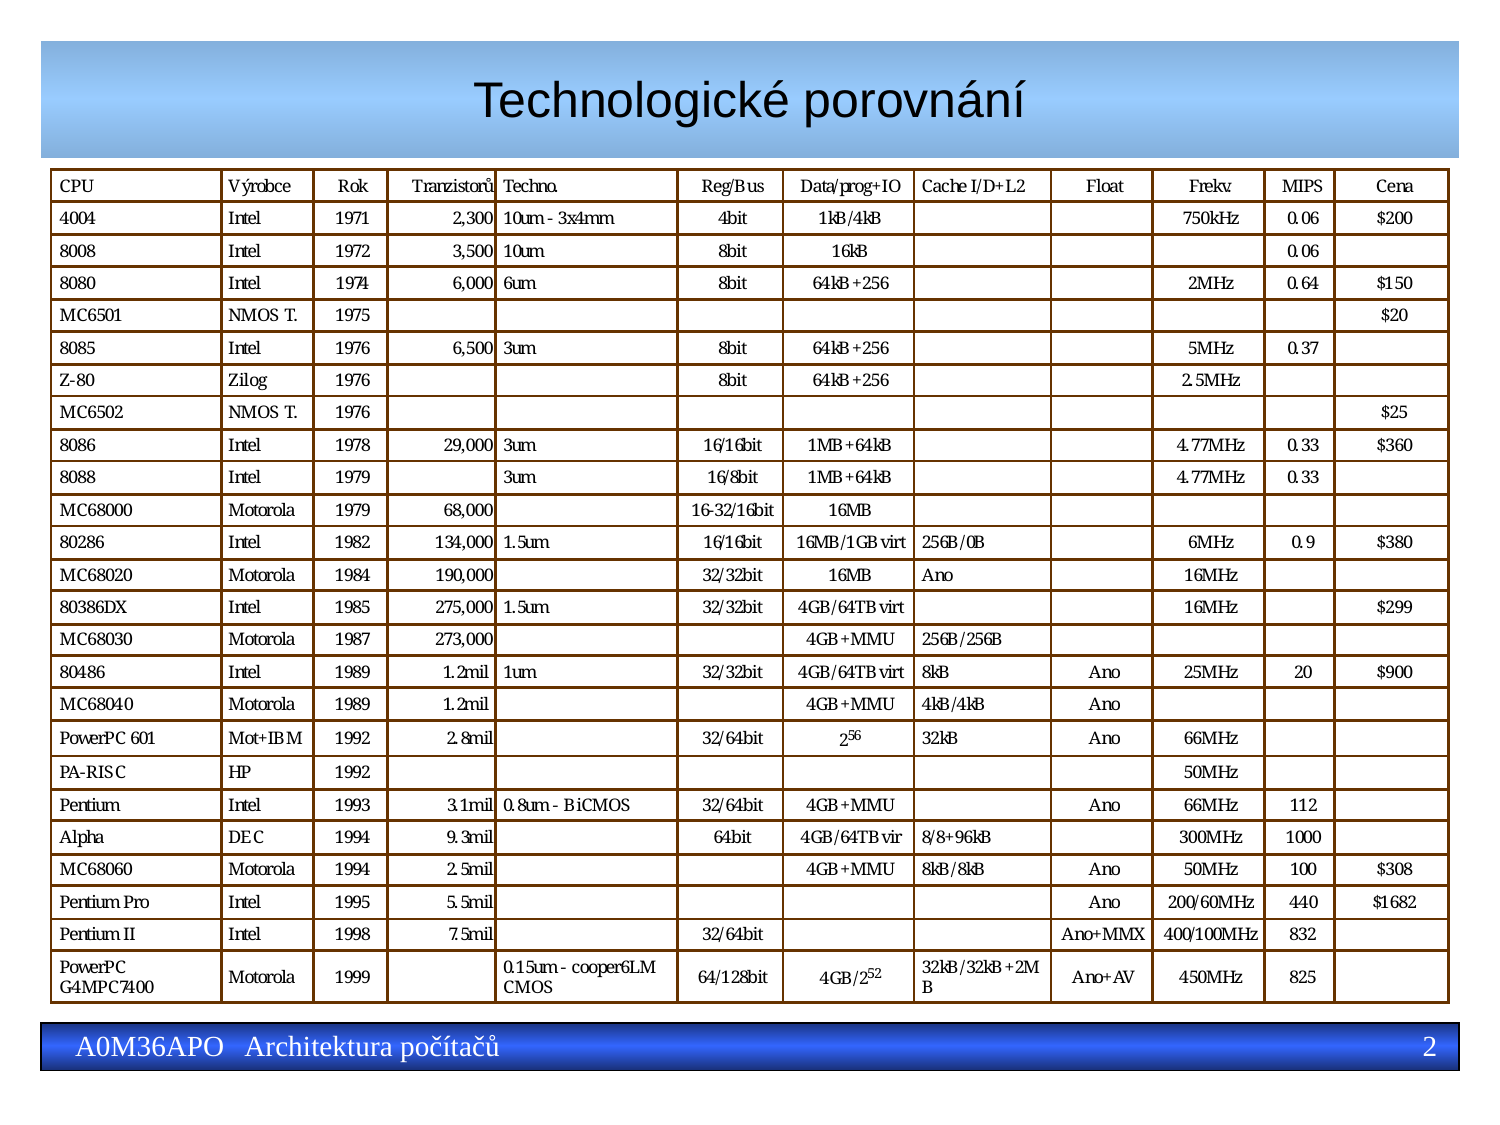

# Technologické porovnání
A0M36APO Architektura počítačů
2